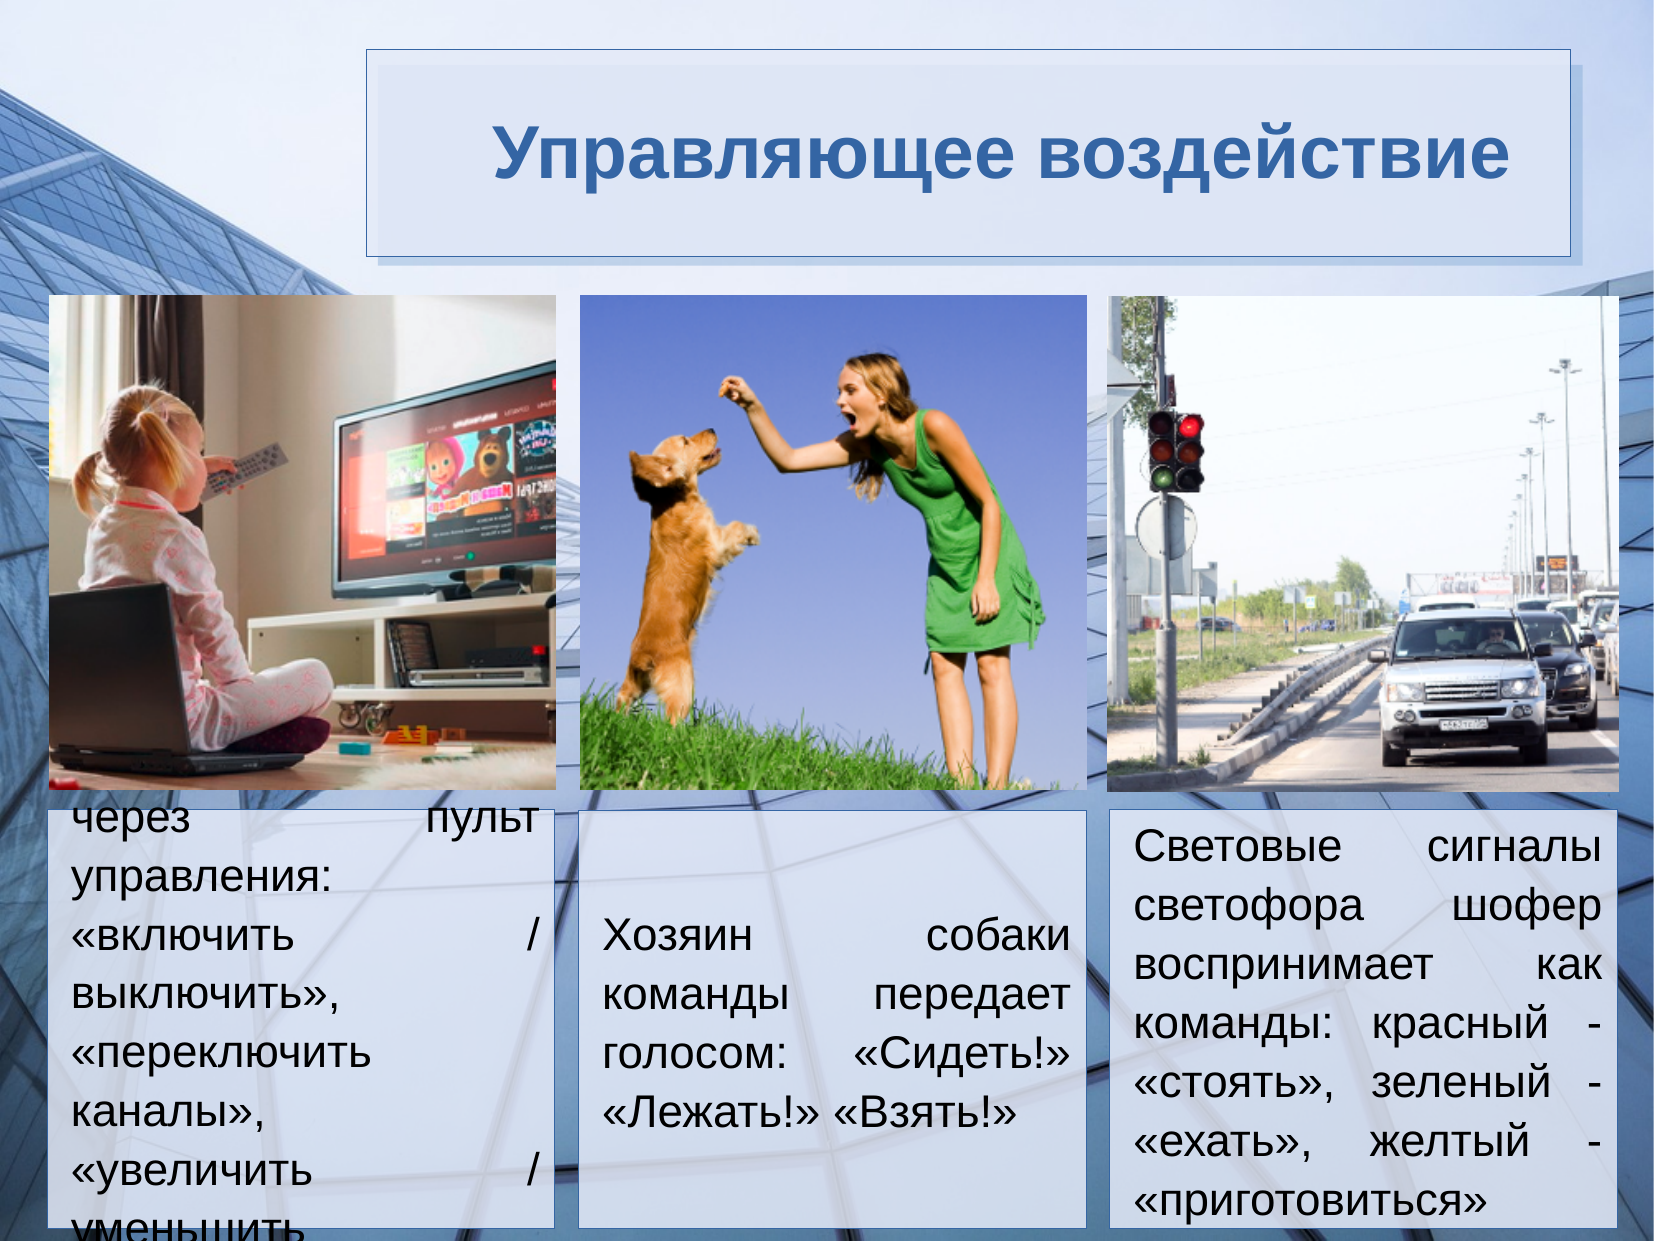

# Управляющее воздействие
Команды передаются через пульт управления: «включить / выключить», «переключить каналы», «увеличить / уменьшить громкость»
Световые сигналы светофора шофер воспринимает как команды: красный - «стоять», зеленый - «ехать», желтый - «приготовиться»
Хозяин собаки команды передает голосом: «Сидеть!» «Лежать!» «Взять!»